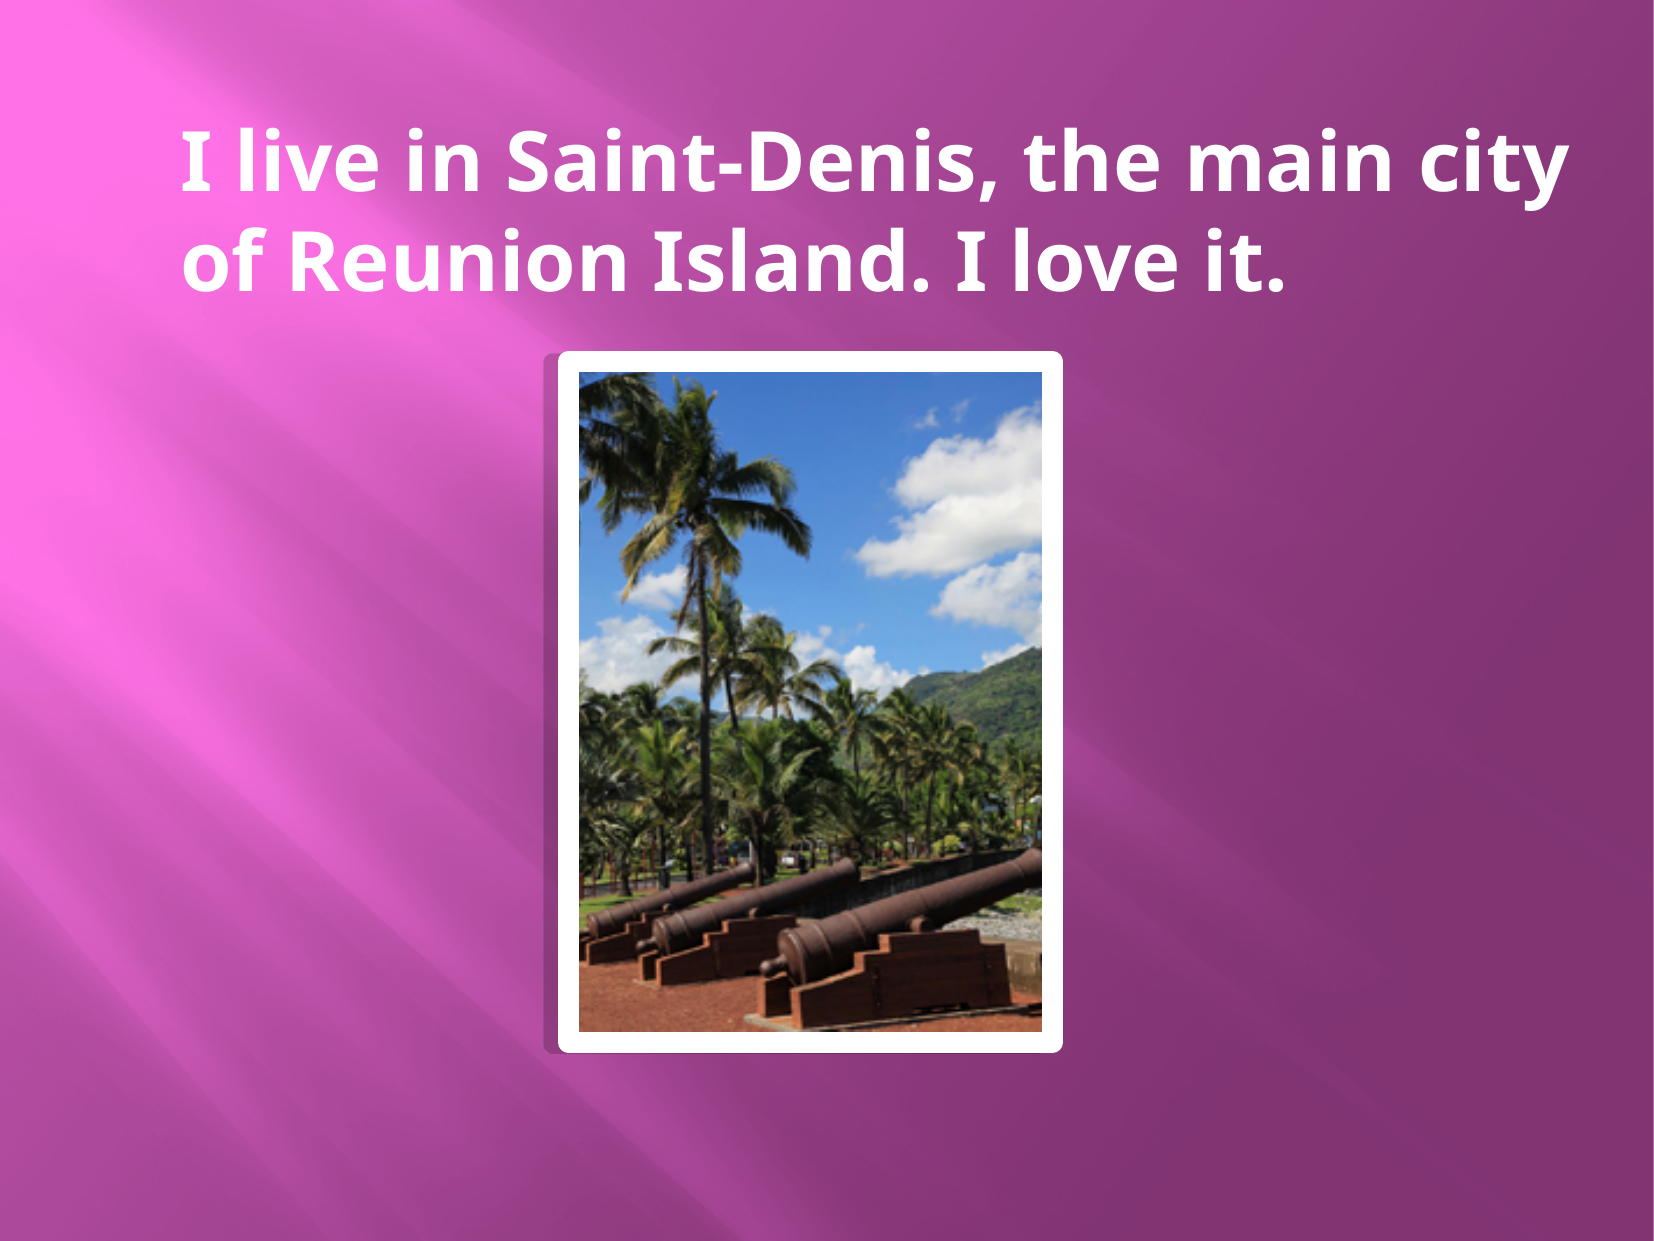

I live in Saint-Denis, the main city of Reunion Island. I love it.